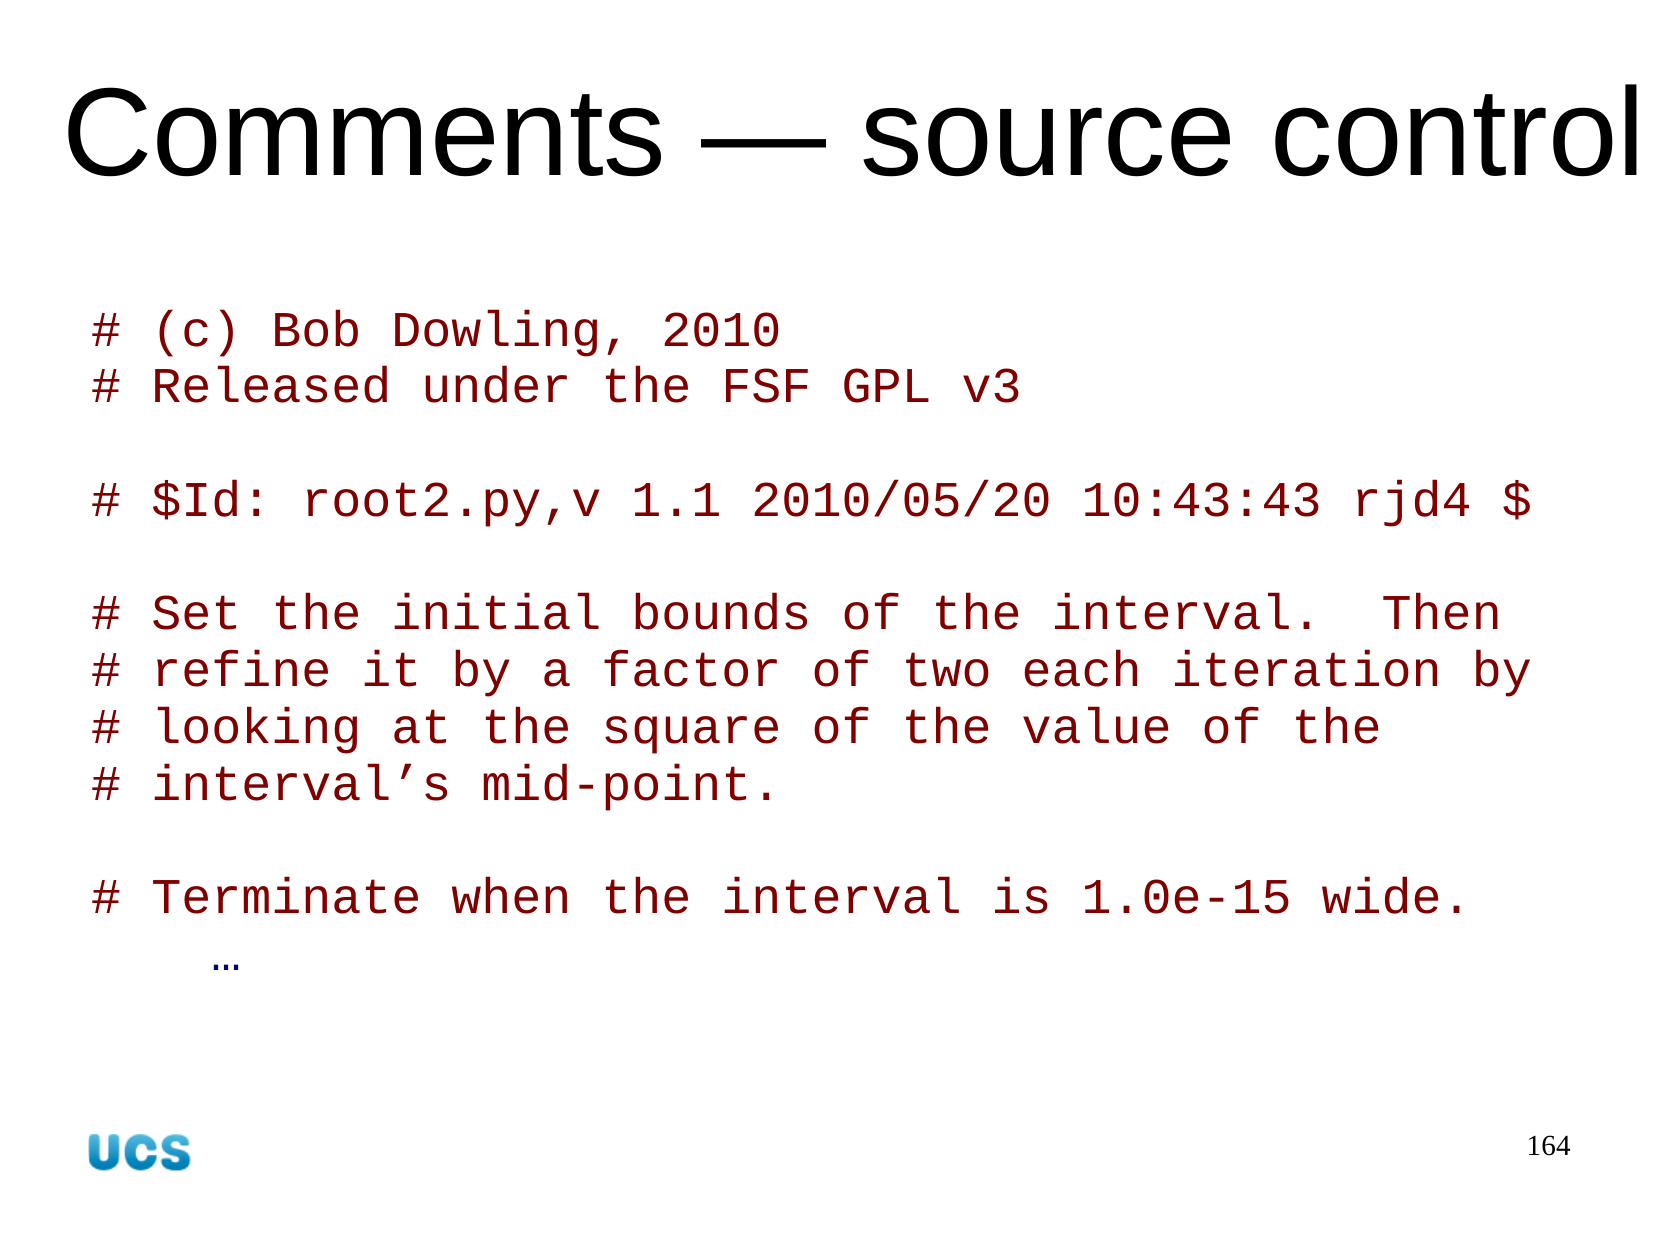

Comments — source control
# (c) Bob Dowling, 2010
# Released under the FSF GPL v3
# $Id: root2.py,v 1.1 2010/05/20 10:43:43 rjd4 $
# Set the initial bounds of the interval. Then
# refine it by a factor of two each iteration by
# looking at the square of the value of the
# interval’s mid-point.
# Terminate when the interval is 1.0e-15 wide.
 …
164